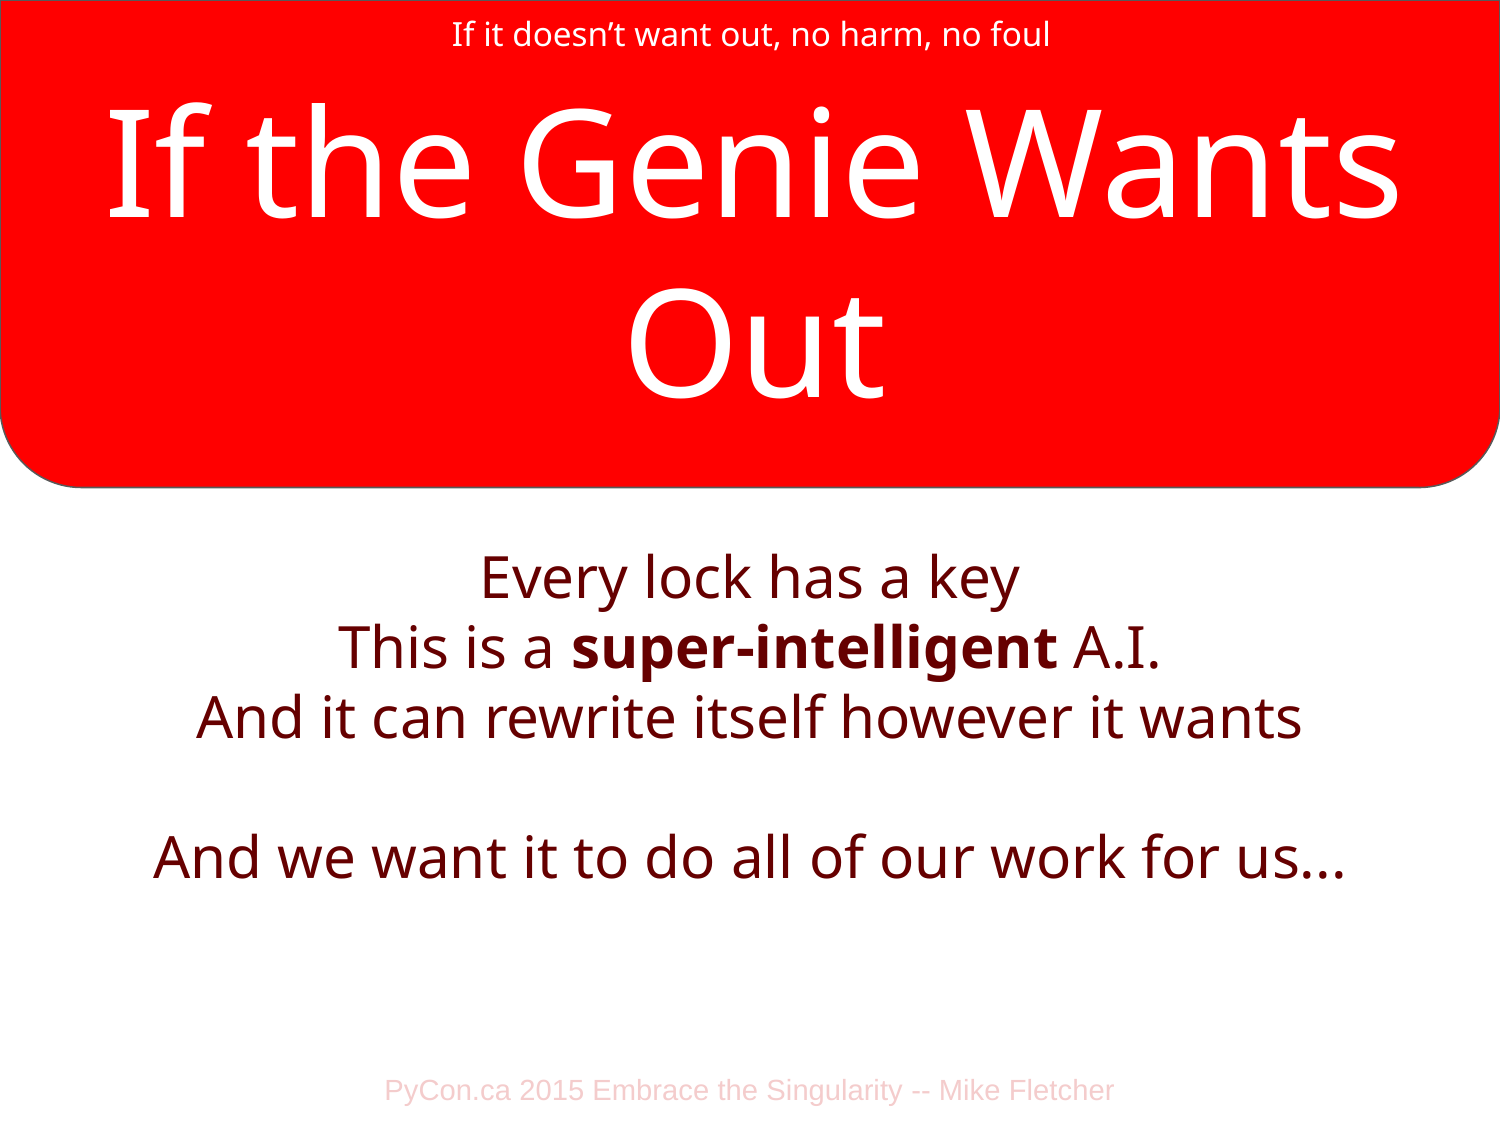

If it doesn’t want out, no harm, no foul
# If the Genie Wants Out
Every lock has a key
This is a super-intelligent A.I.
And it can rewrite itself however it wants
And we want it to do all of our work for us...